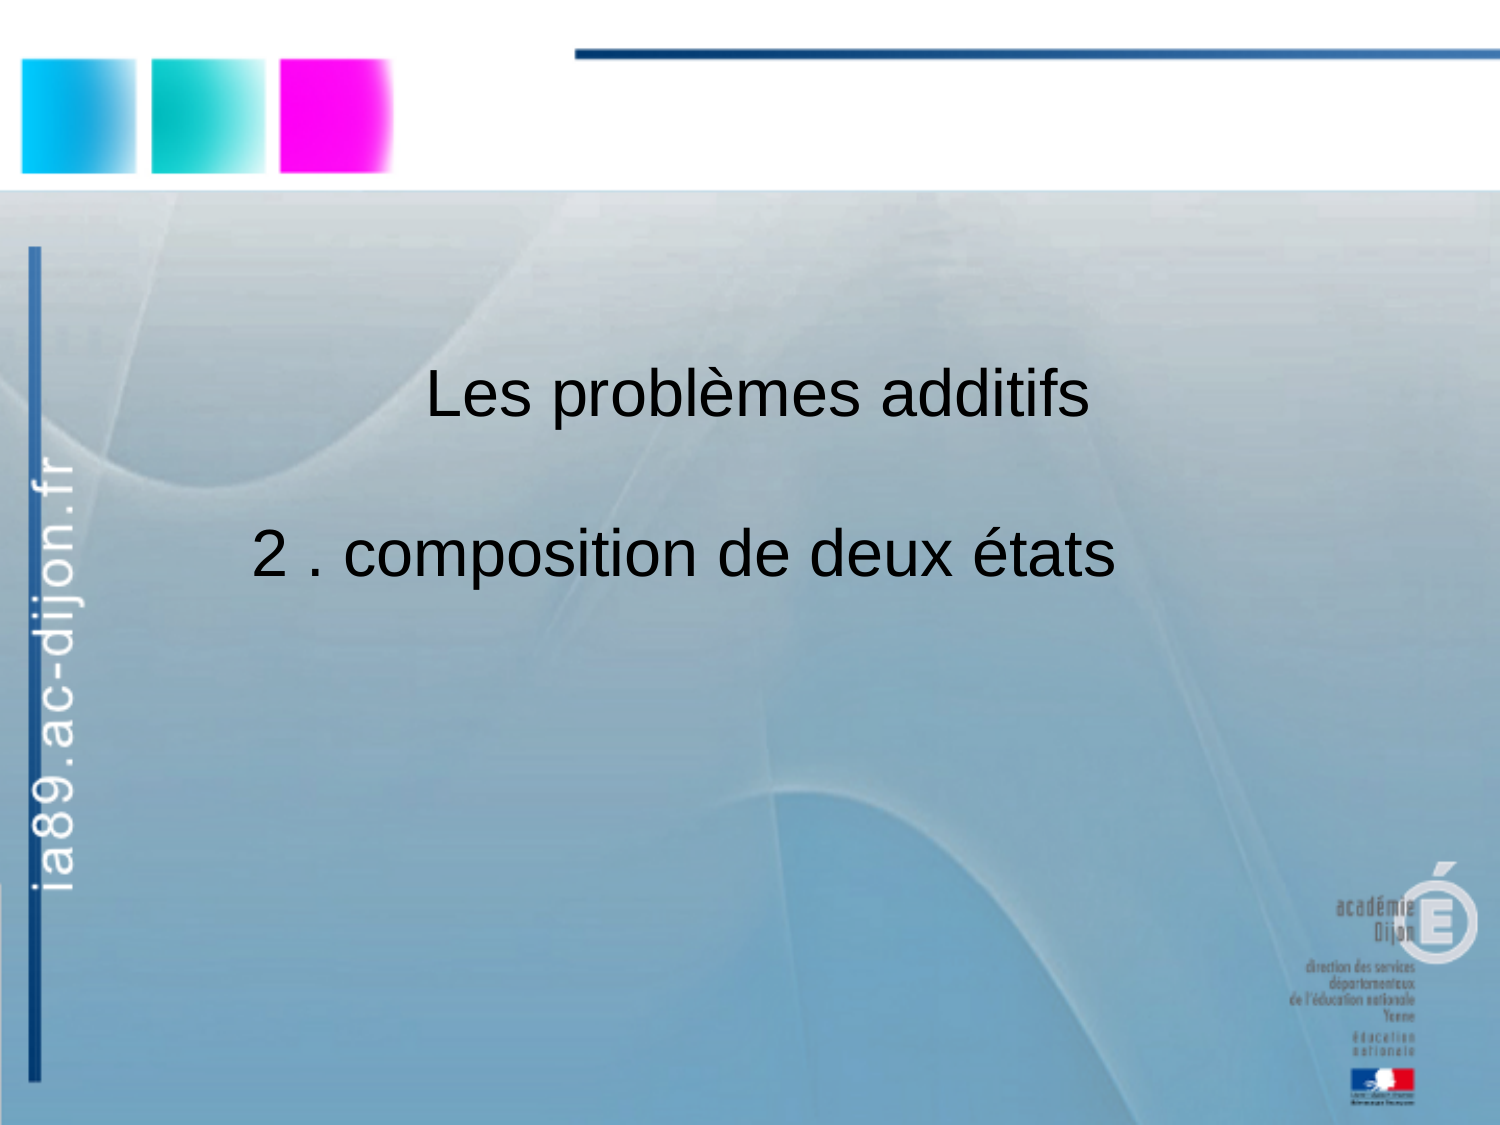

Les problèmes additifs
2 . composition de deux états